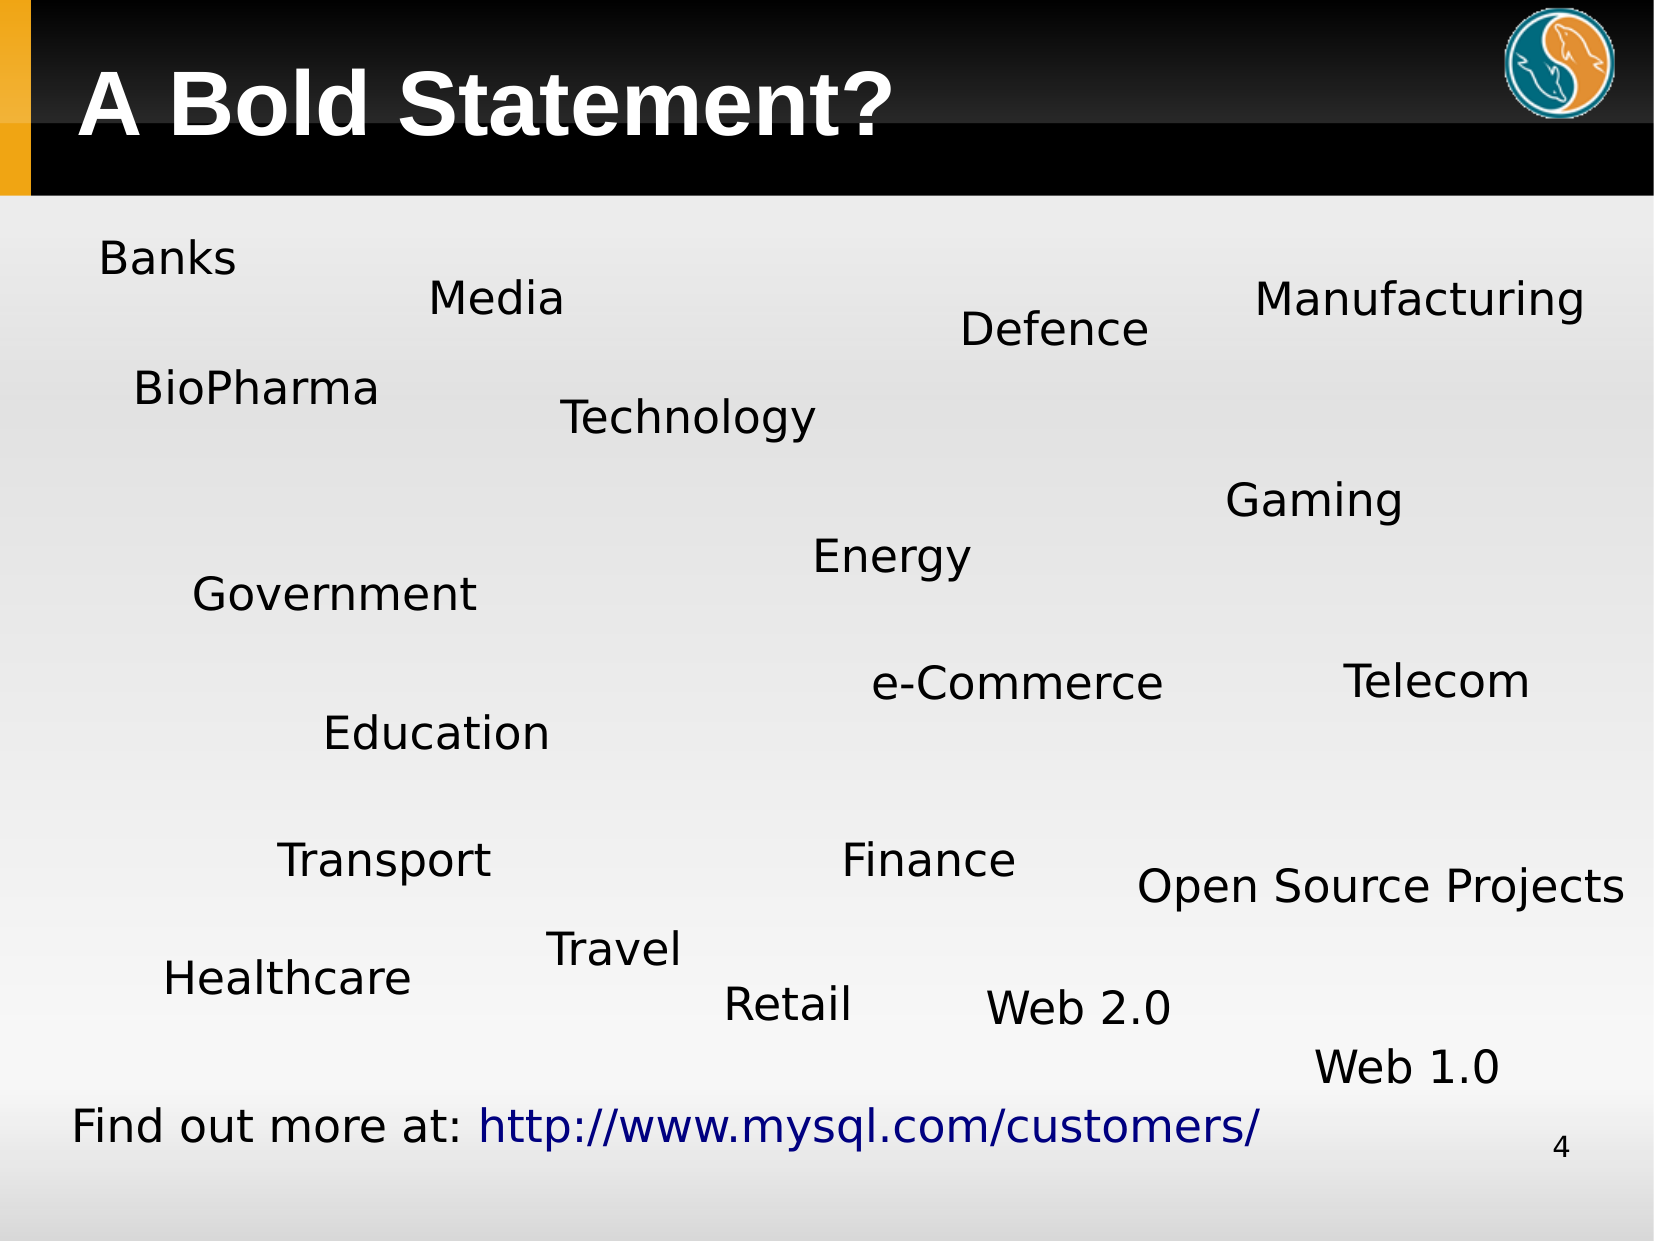

# A Bold Statement?
Banks
Media
Manufacturing
Defence
BioPharma
Technology
Gaming
Energy
Government
Telecom
e-Commerce
Education
Transport
Finance
Open Source Projects
Travel
Healthcare
Retail
Web 2.0
Web 1.0
Find out more at: http://www.mysql.com/customers/
4